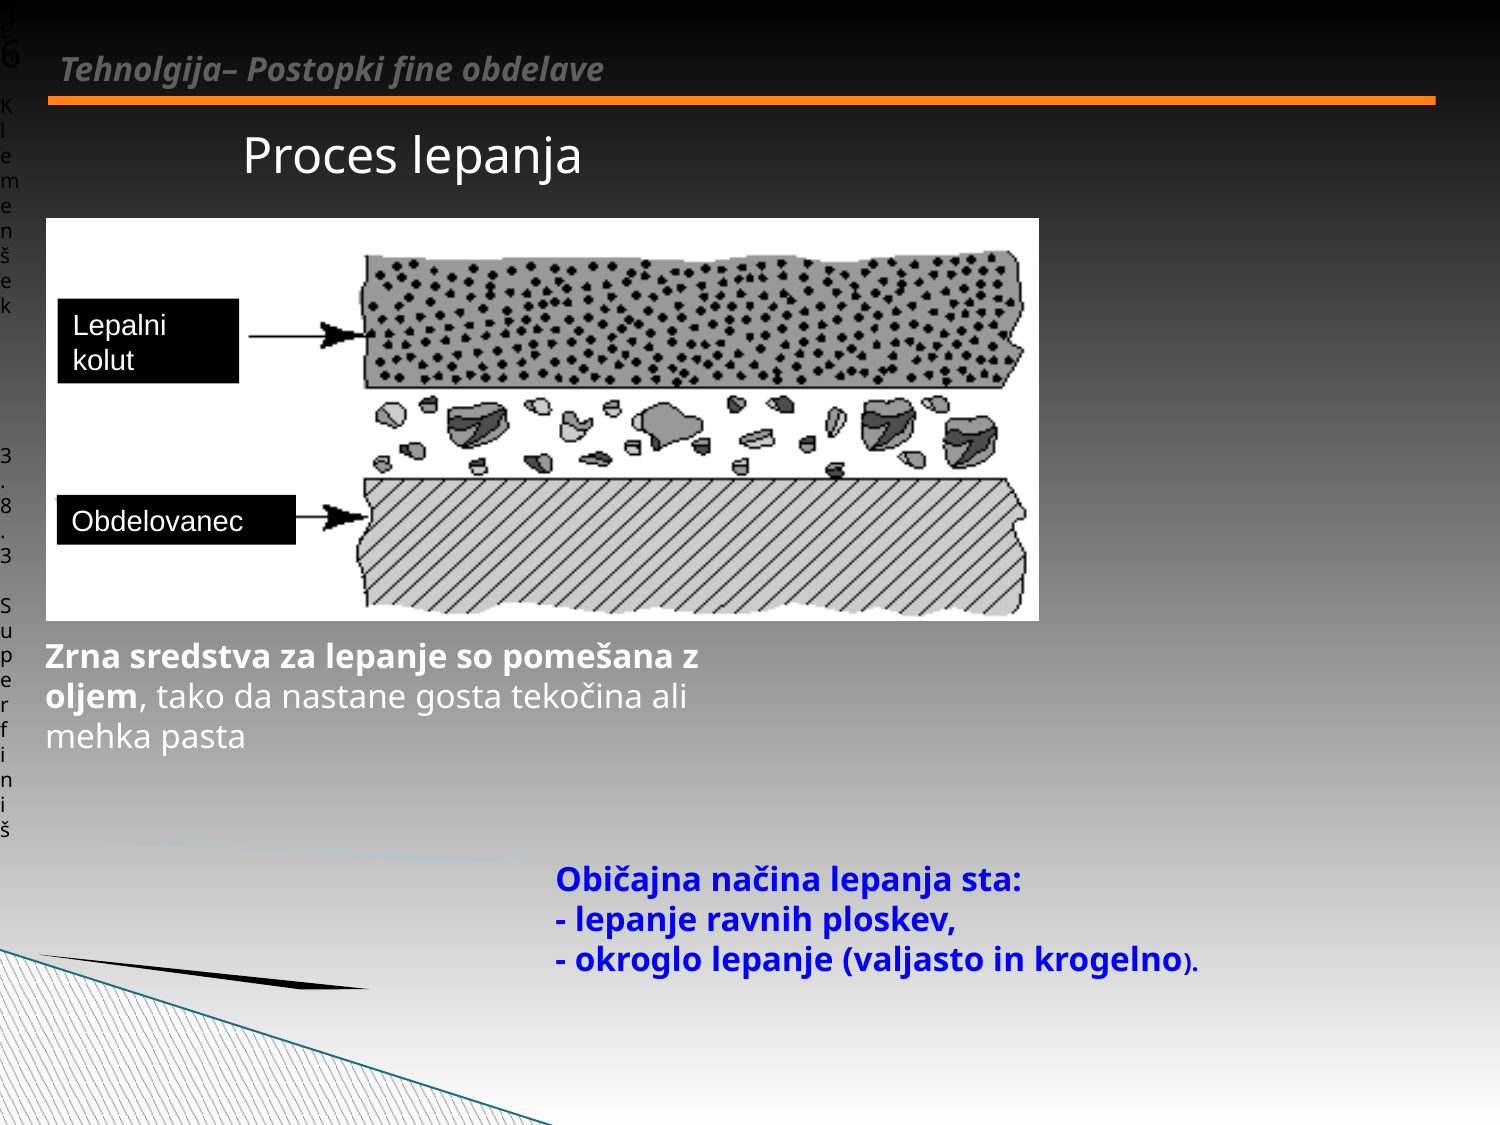

TEH Klemenšek 3.8.3 Superfiniš
Proces lepanja
Lepalni kolut
Obdelovanec
Zrna sredstva za lepanje so pomešana z oljem, tako da nastane gosta tekočina ali mehka pasta
Običajna načina lepanja sta:
- lepanje ravnih ploskev,
- okroglo lepanje (valjasto in krogelno).